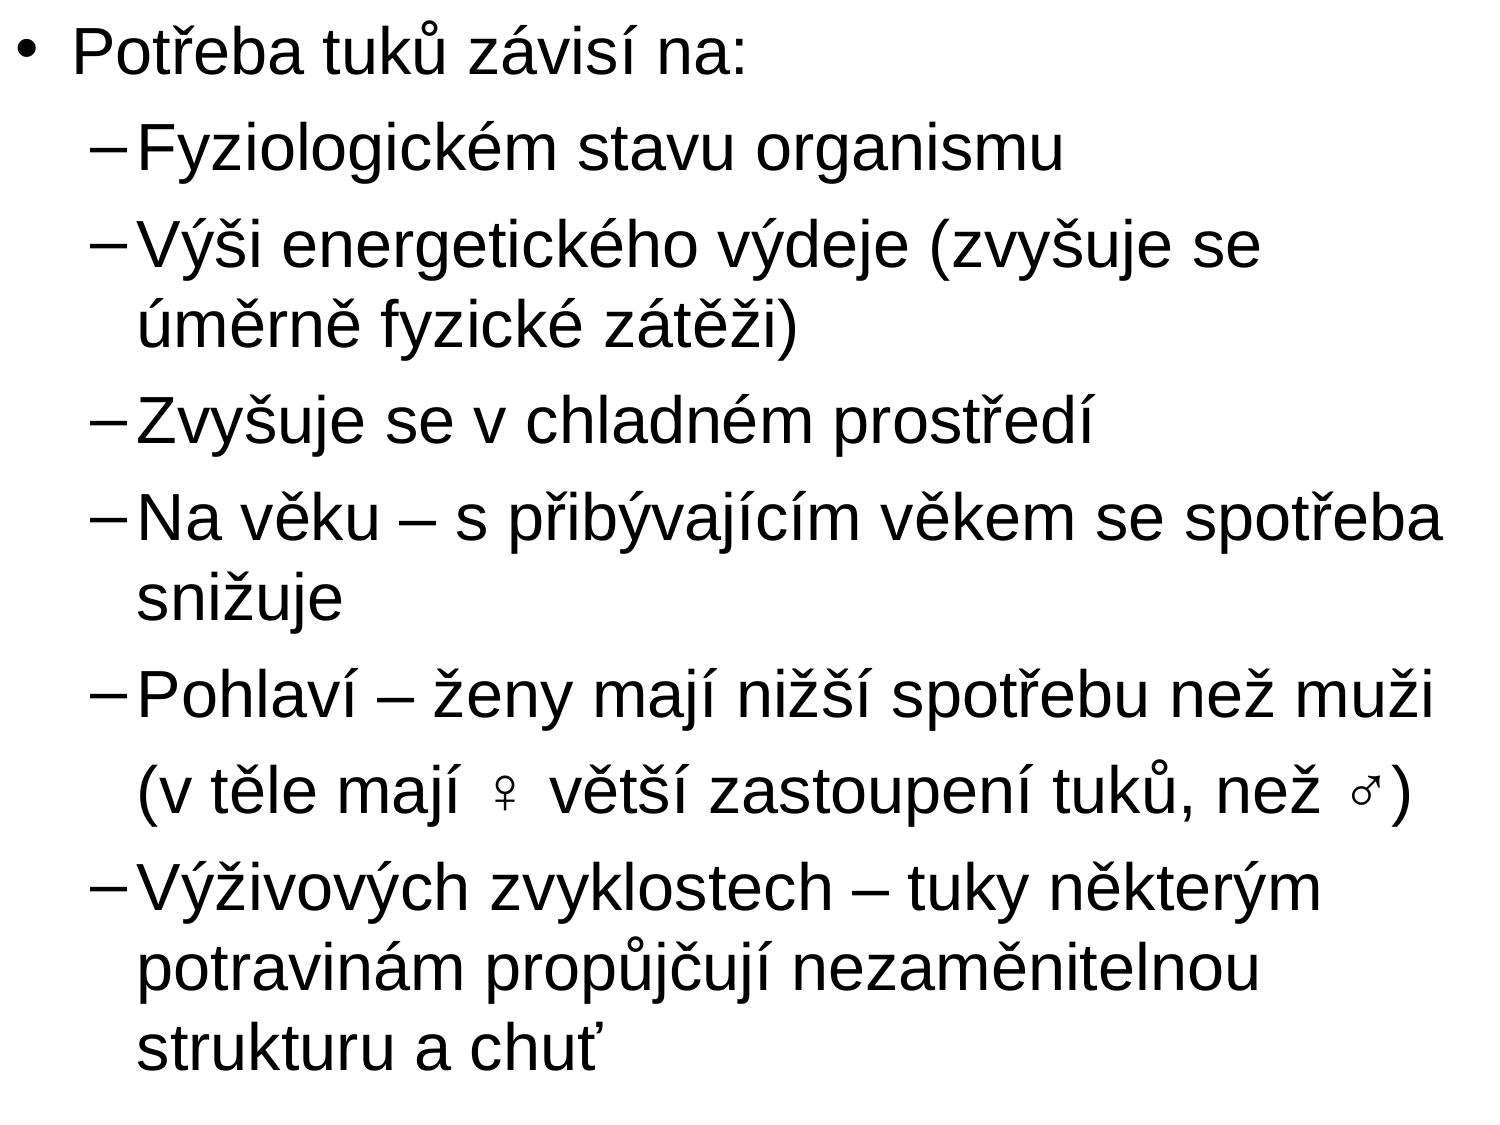

# Potřeba tuků závisí na:
Fyziologickém stavu organismu
Výši energetického výdeje (zvyšuje se úměrně fyzické zátěži)
Zvyšuje se v chladném prostředí
Na věku – s přibývajícím věkem se spotřeba snižuje
Pohlaví – ženy mají nižší spotřebu než muži
	(v těle mají ♀ větší zastoupení tuků, než ♂)
Výživových zvyklostech – tuky některým potravinám propůjčují nezaměnitelnou strukturu a chuť